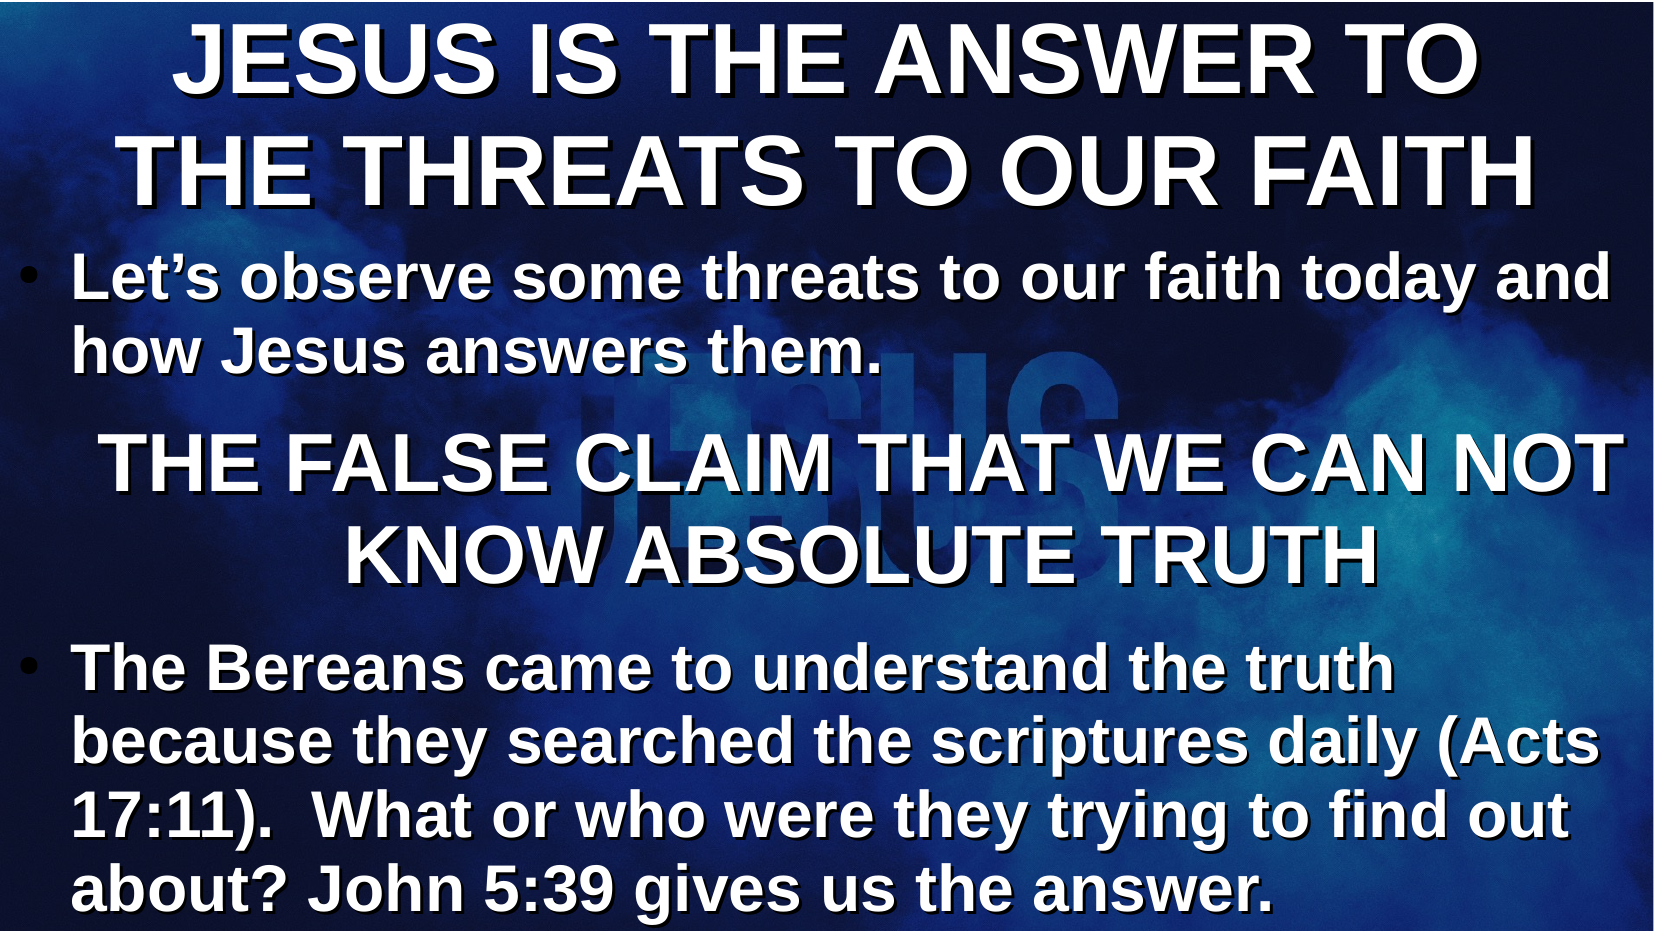

# JESUS IS THE ANSWER TO THE THREATS TO OUR FAITH
Let’s observe some threats to our faith today and how Jesus answers them.
THE FALSE CLAIM THAT WE CAN NOT KNOW ABSOLUTE TRUTH
The Bereans came to understand the truth because they searched the scriptures daily (Acts 17:11). What or who were they trying to find out about? John 5:39 gives us the answer.